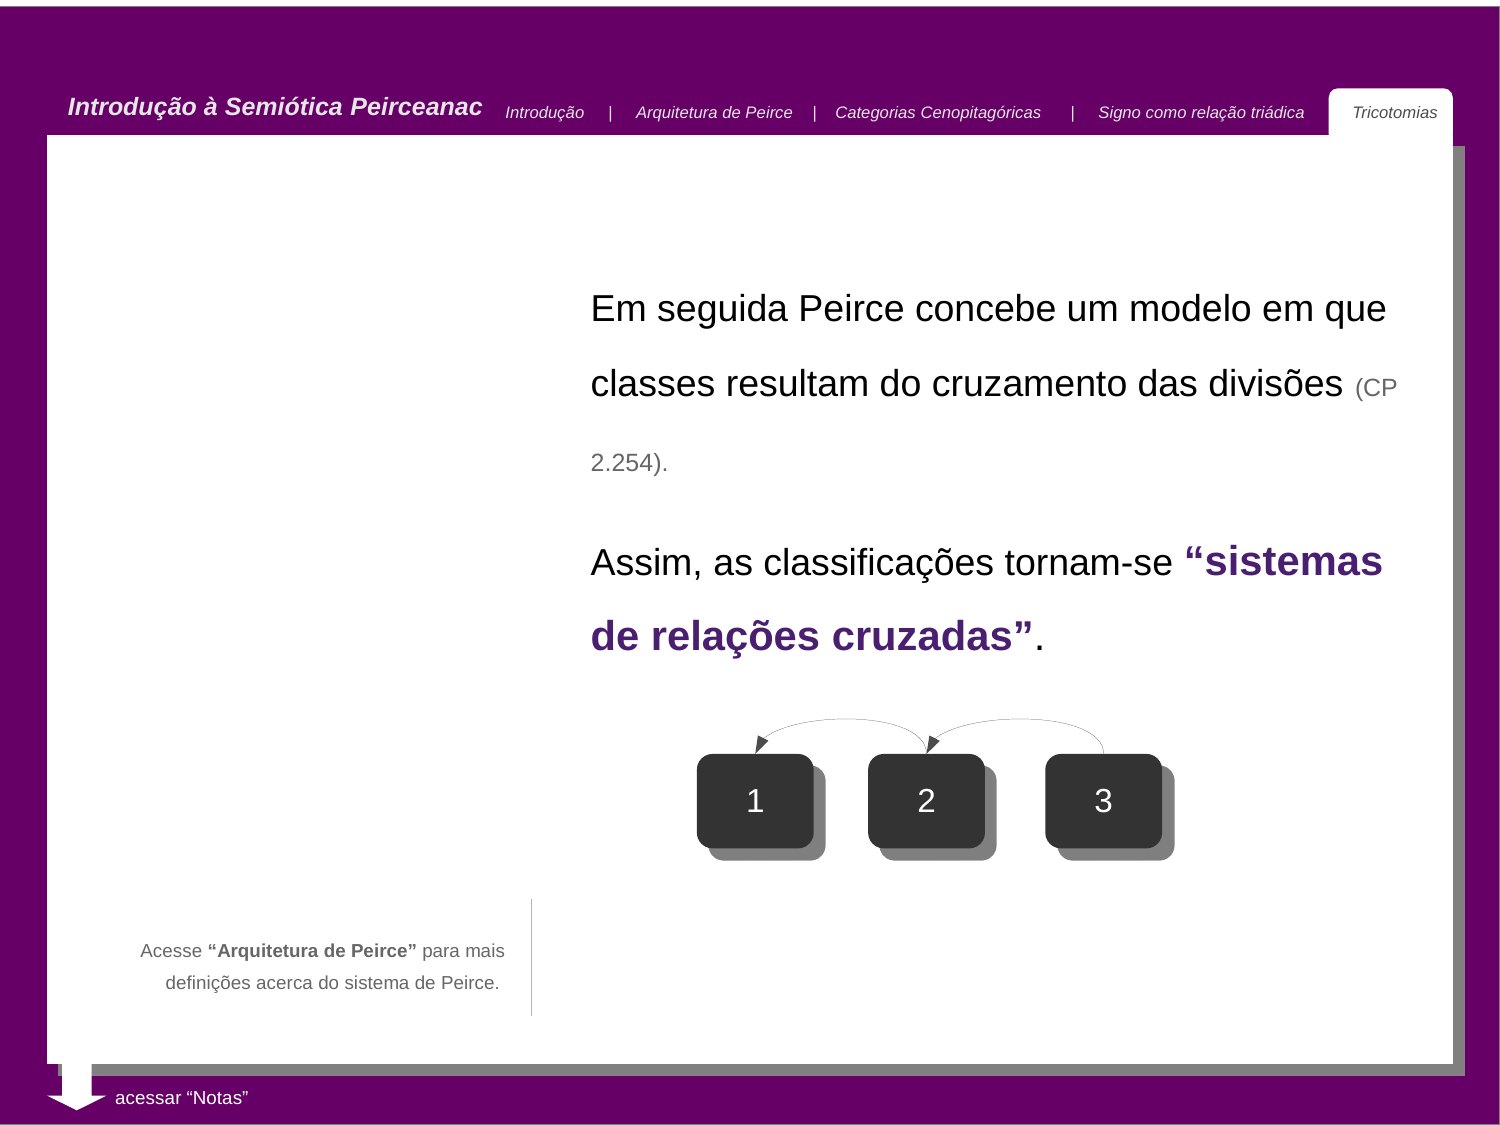

# Em seguida Peirce concebe um modelo em que classes resultam do cruzamento das divisões (CP 2.254).
Assim, as classificações tornam-se “sistemas de relações cruzadas”.
1
2
3
Acesse “Arquitetura de Peirce” para mais definições acerca do sistema de Peirce.
acessar “Notas”